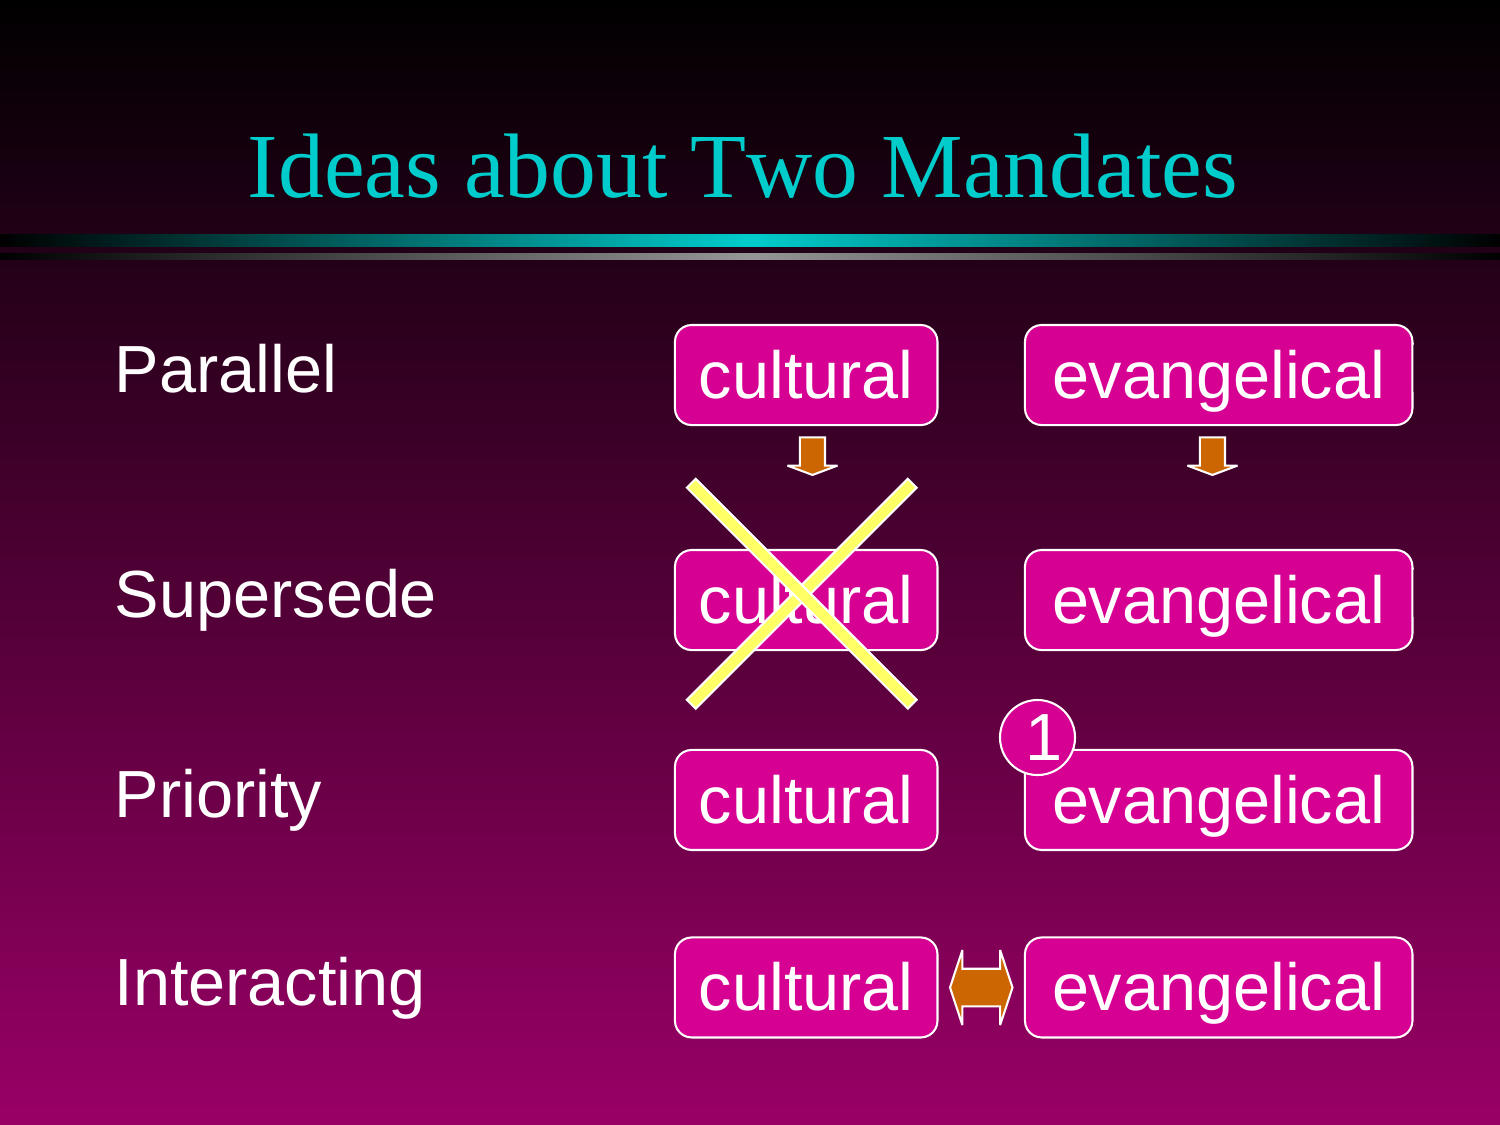

# Ideas about Two Mandates
Parallel
cultural
evangelical
Supersede
cultural
evangelical
1
Priority
cultural
evangelical
Interacting
cultural
evangelical